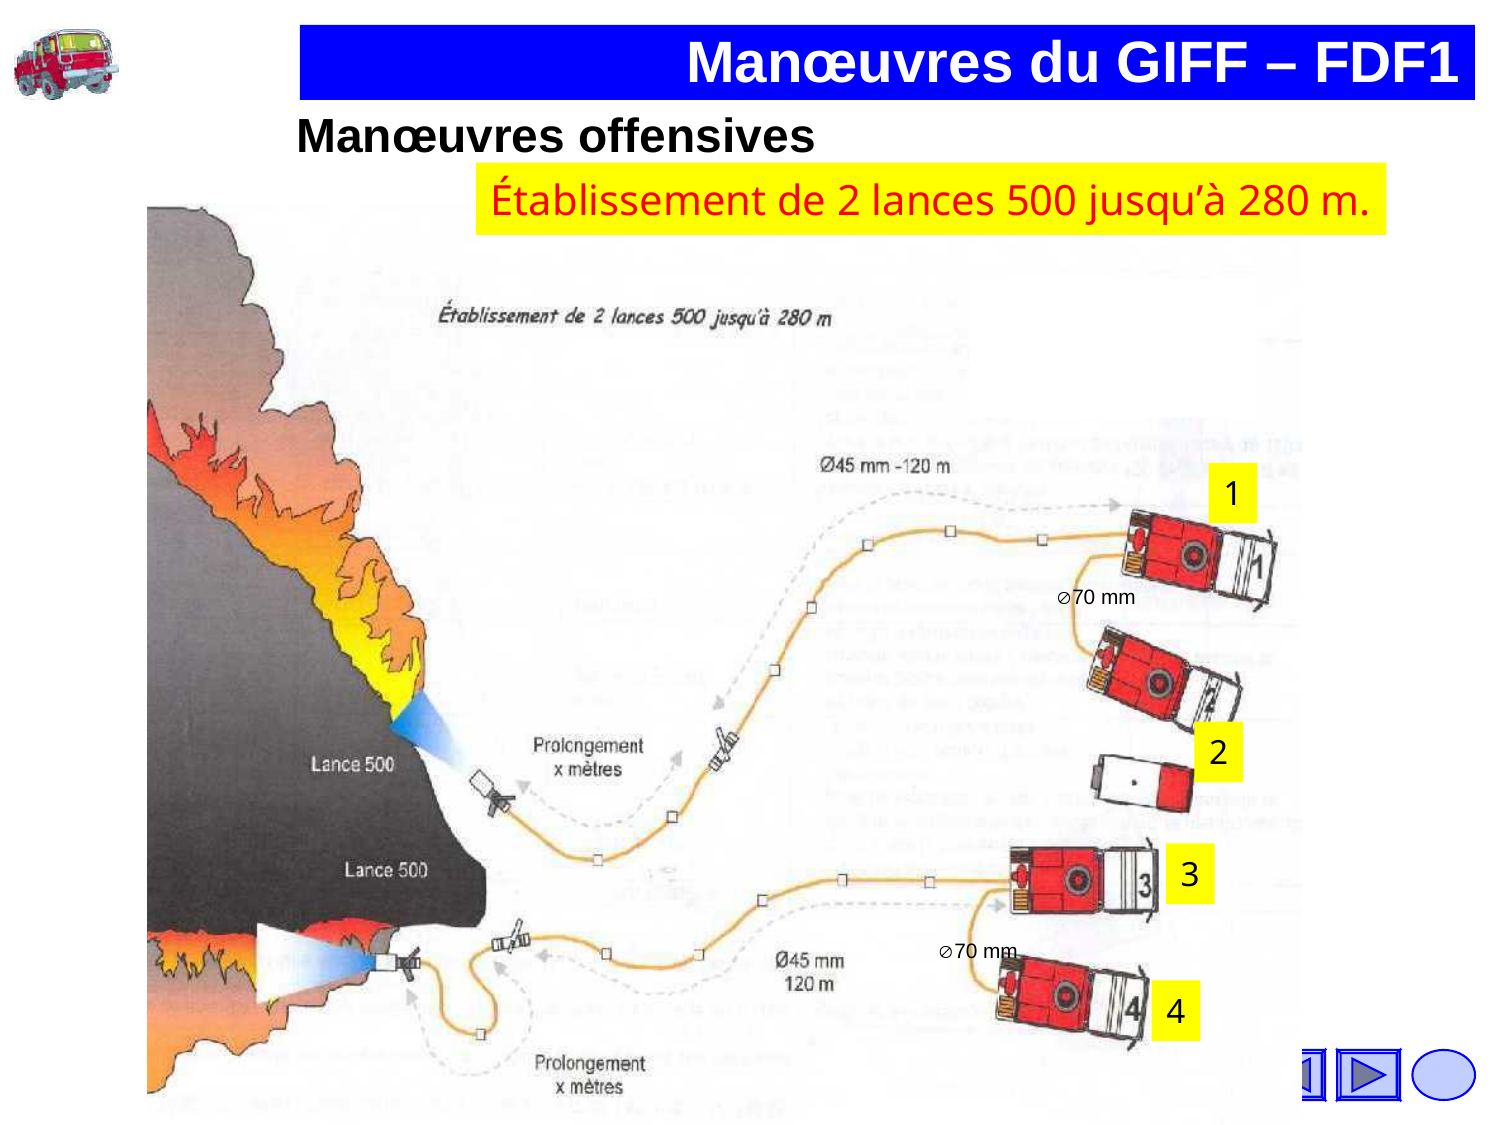

Manœuvres du GIFF – FDF1
Manœuvres offensives
Établissement de 2 lances 500 jusqu’à 280 m.
1
2
3
4
70 mm
70 mm